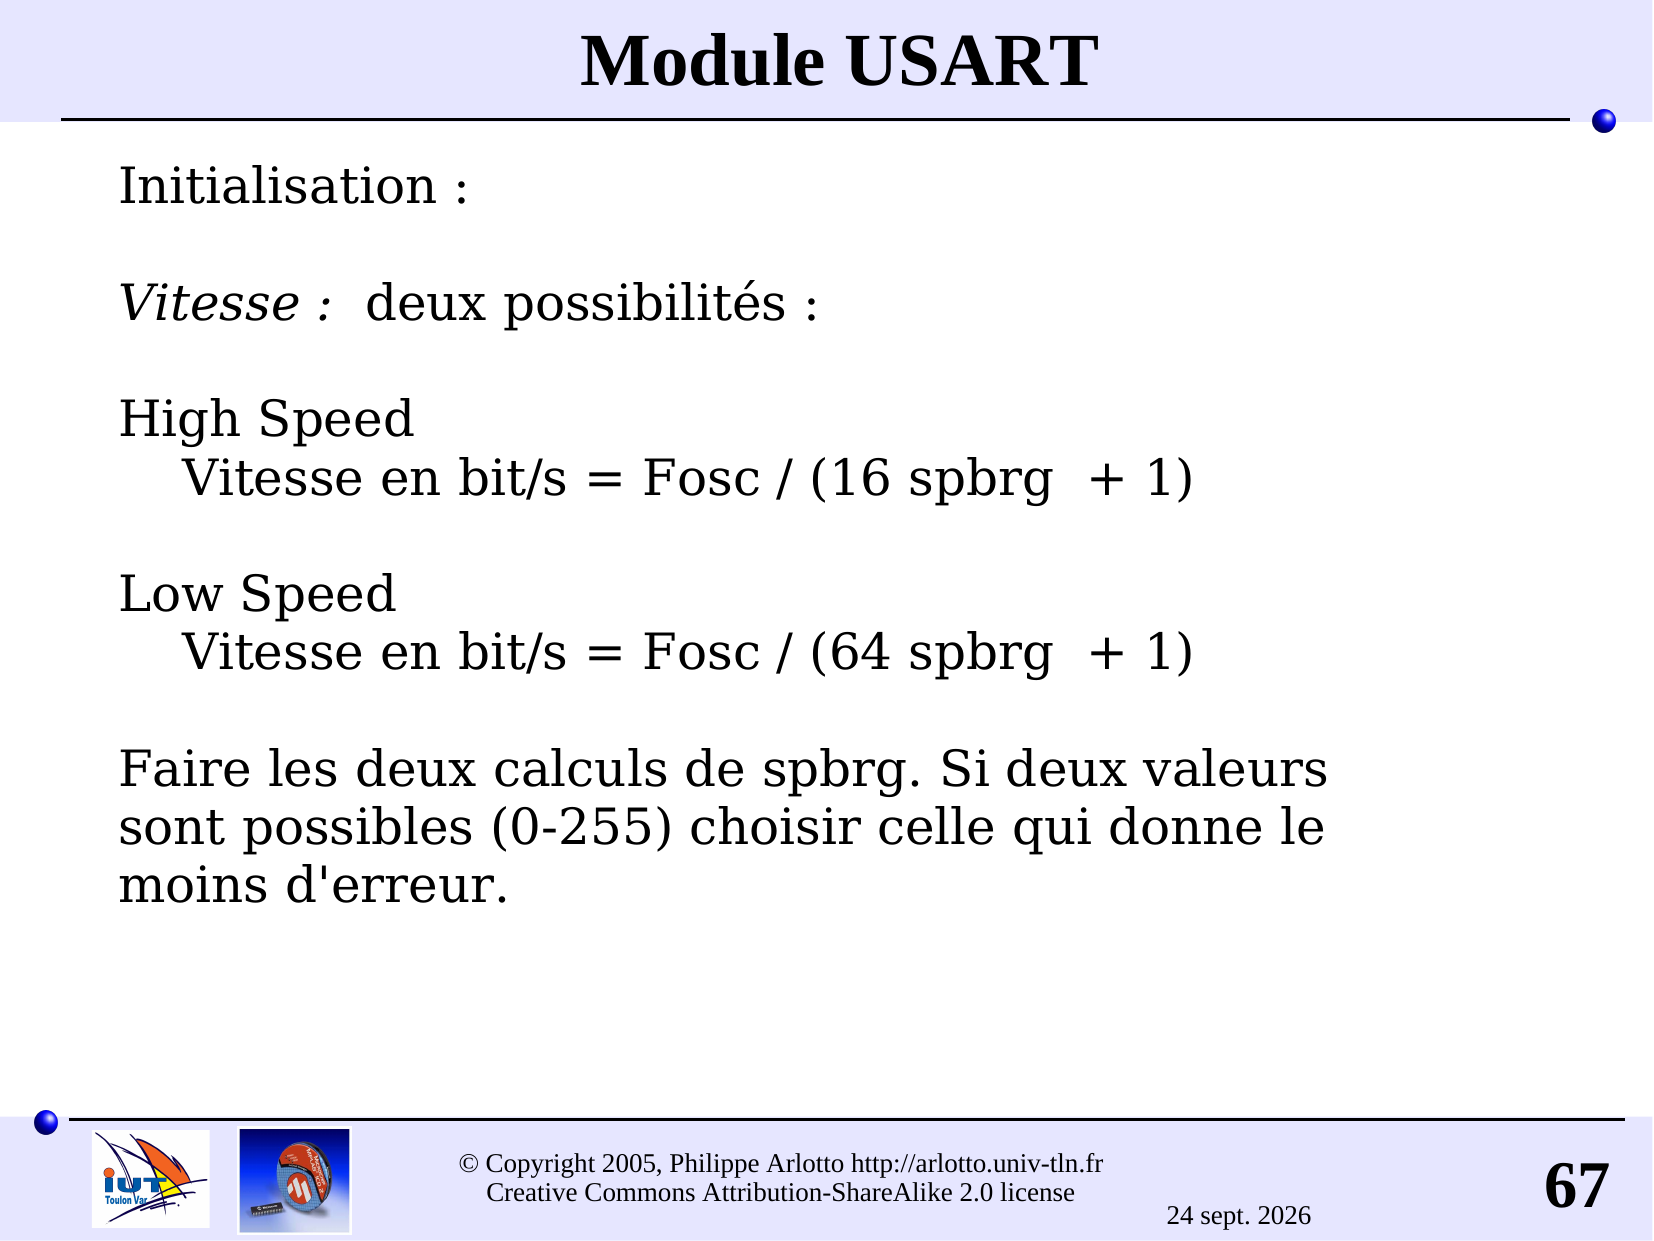

# Module USART
Initialisation :
Vitesse : deux possibilités :
High Speed
 Vitesse en bit/s = Fosc / (16 spbrg + 1)
Low Speed
 Vitesse en bit/s = Fosc / (64 spbrg + 1)
Faire les deux calculs de spbrg. Si deux valeurs
sont possibles (0-255) choisir celle qui donne le
moins d'erreur.